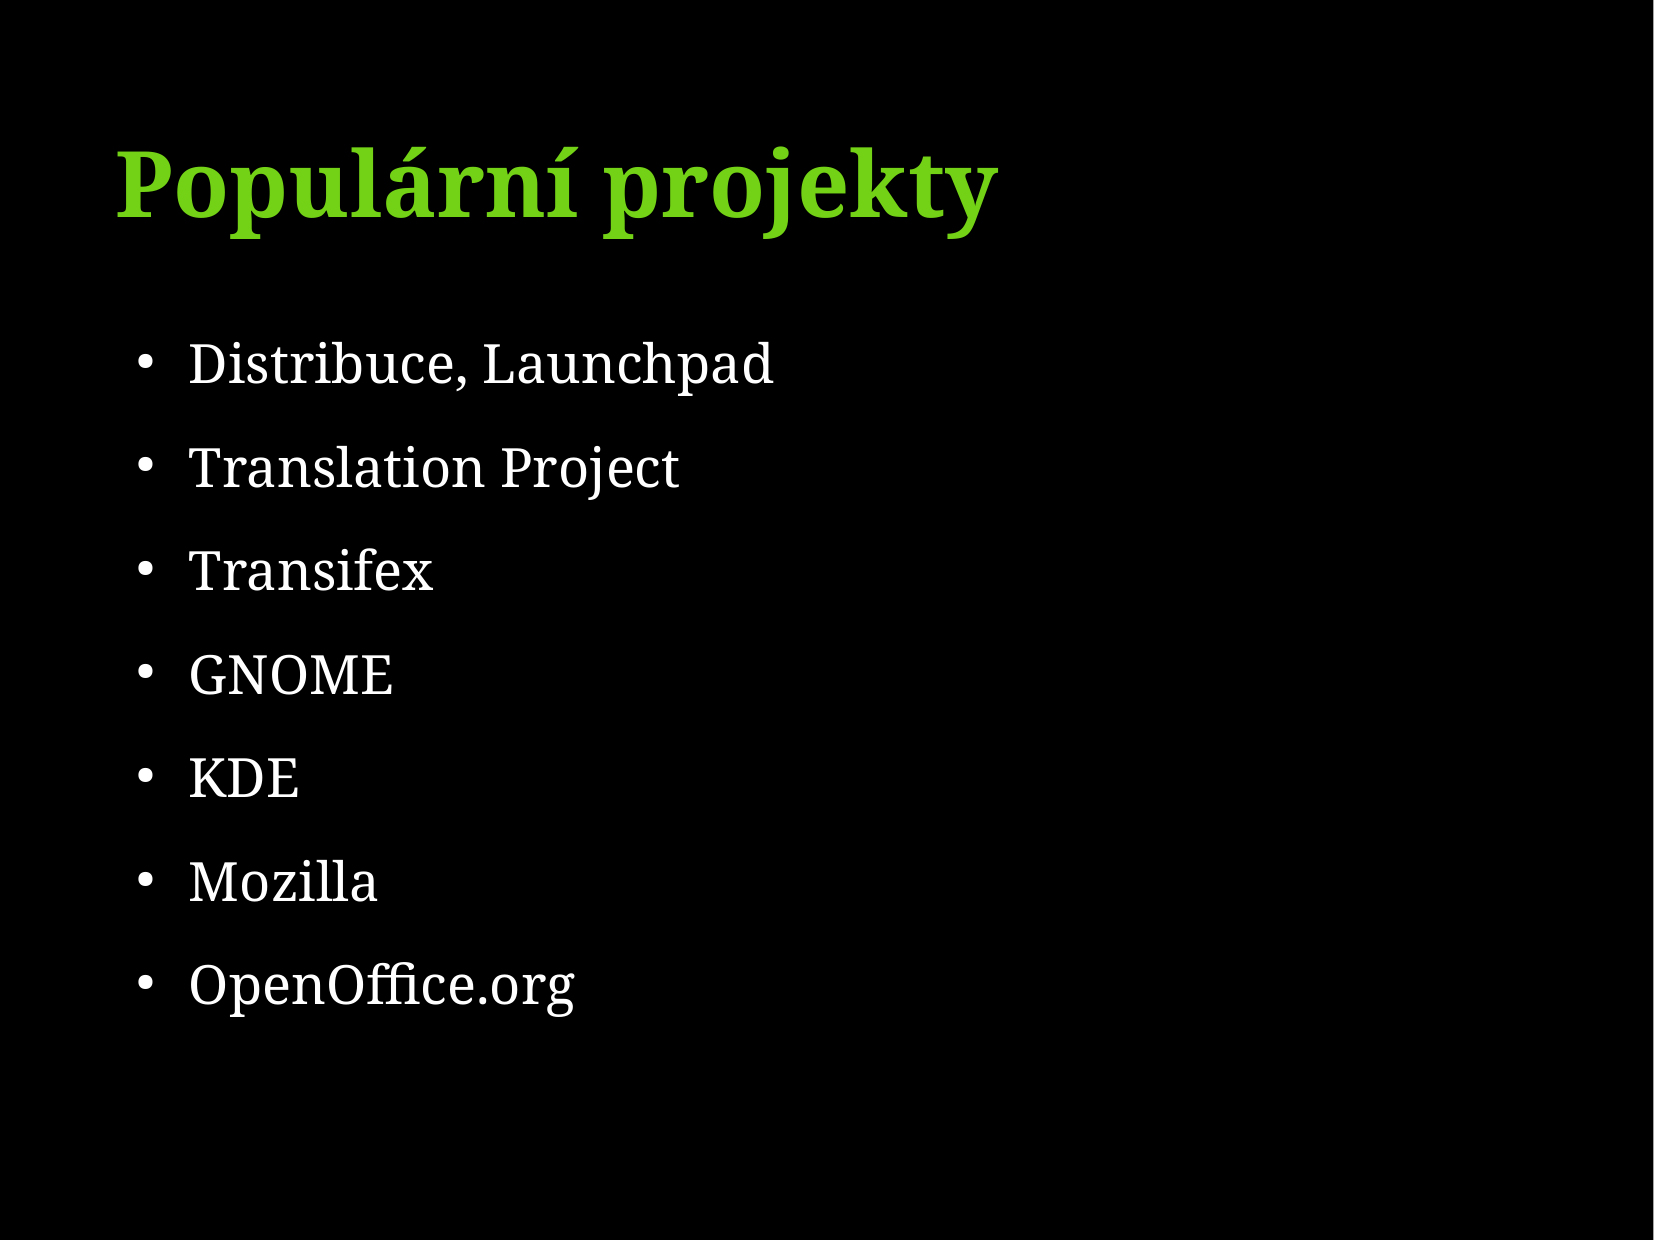

# Populární projekty
Distribuce, Launchpad
Translation Project
Transifex
GNOME
KDE
Mozilla
OpenOffice.org